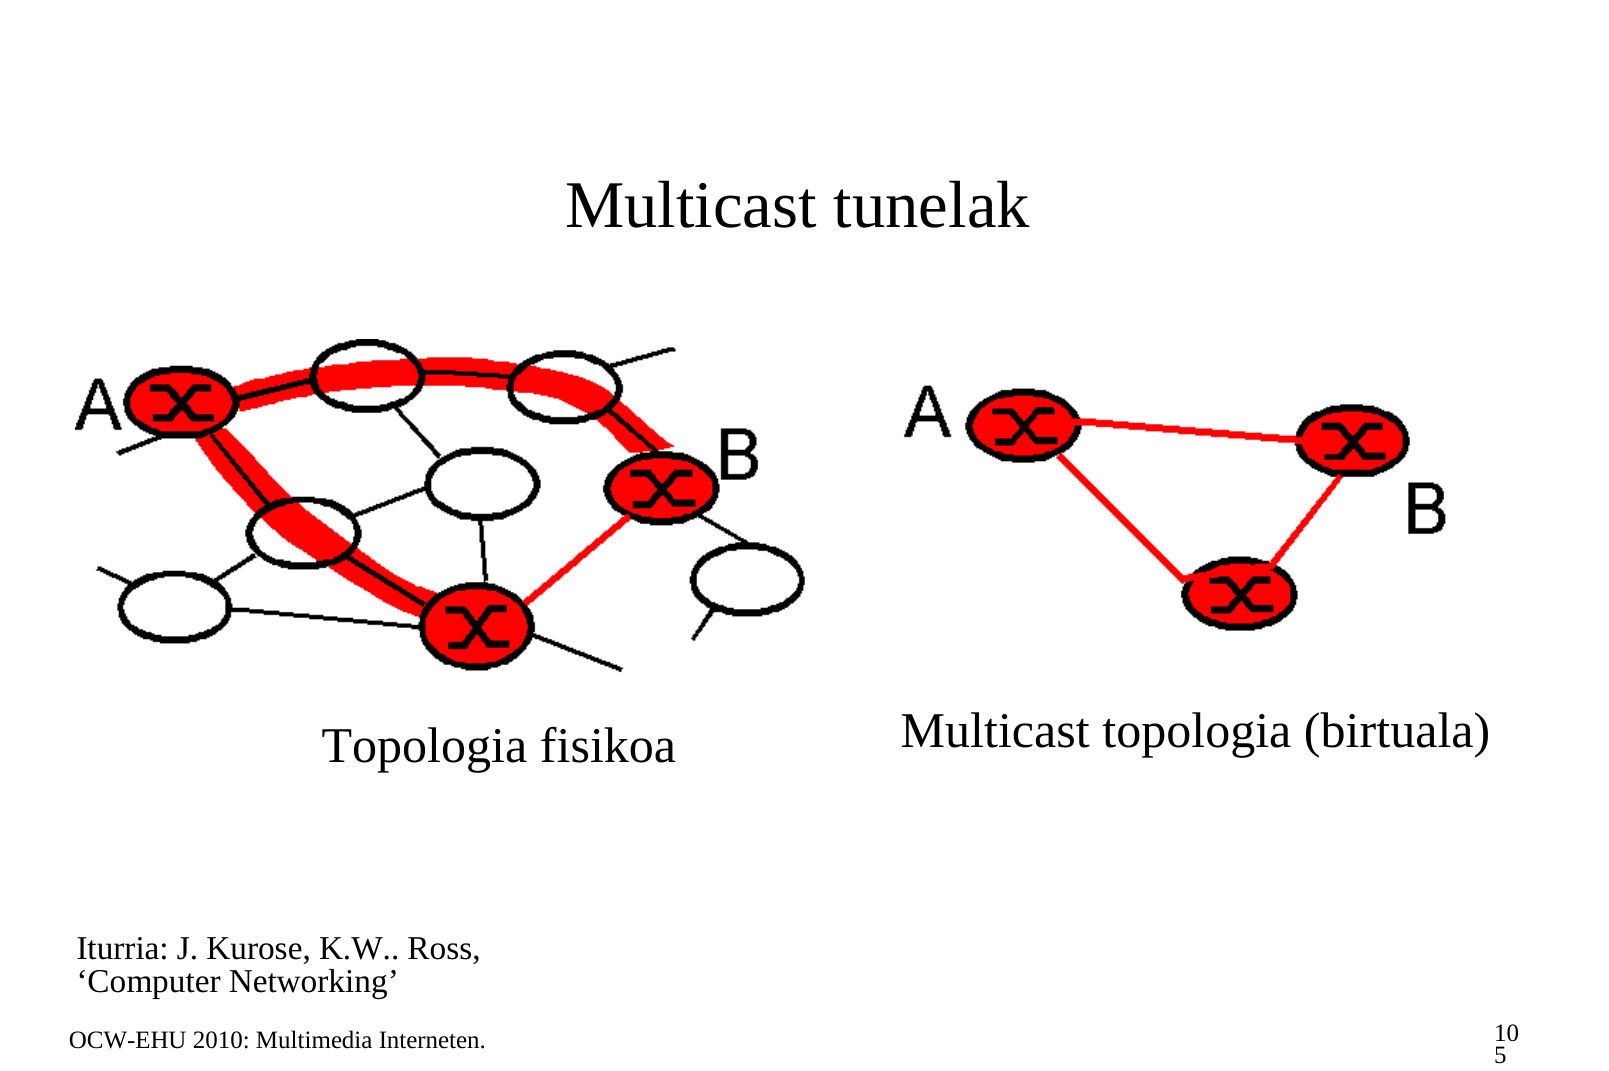

# Multicast tunelak
Topologia fisikoa
Multicast topologia (birtuala)
Iturria: J. Kurose, K.W.. Ross, ‘Computer Networking’
105